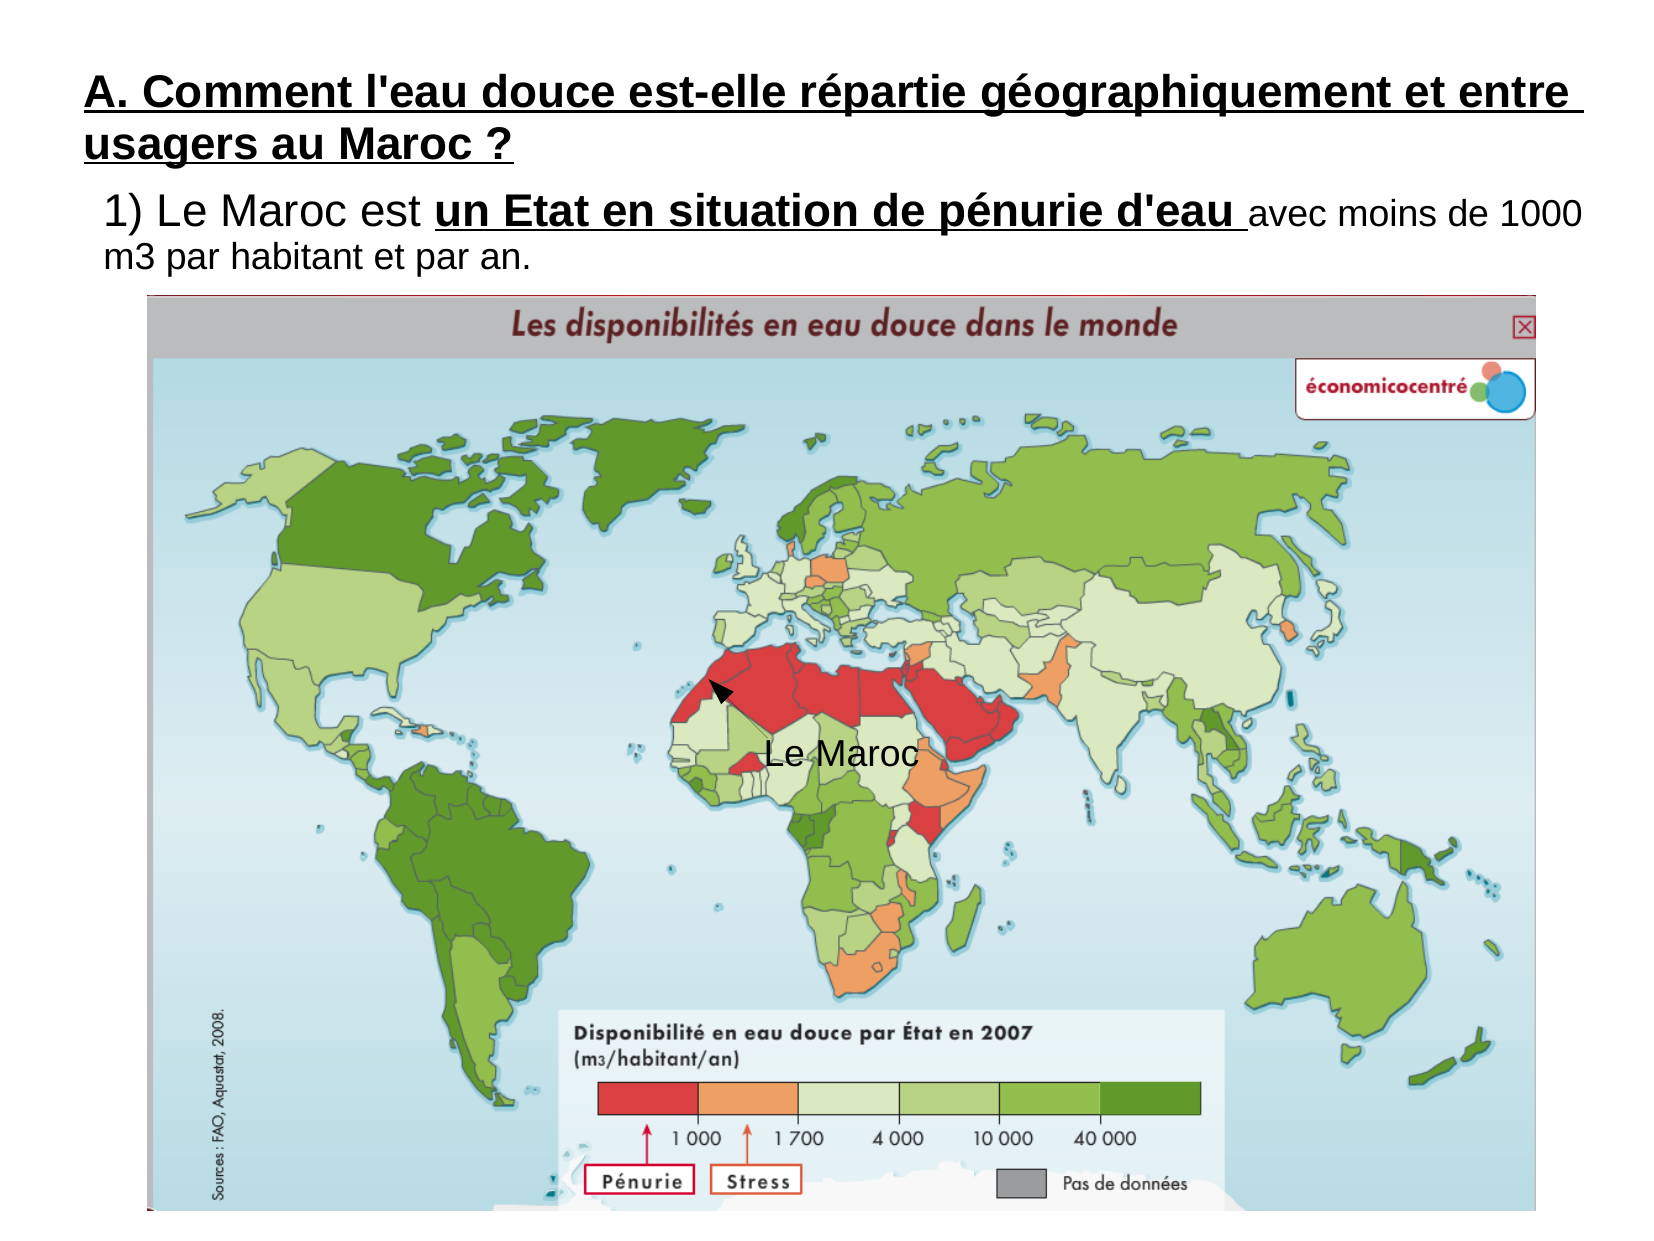

A. Comment l'eau douce est-elle répartie géographiquement et entre
usagers au Maroc ?
1) Le Maroc est un Etat en situation de pénurie d'eau avec moins de 1000 m3 par habitant et par an.
Le Maroc